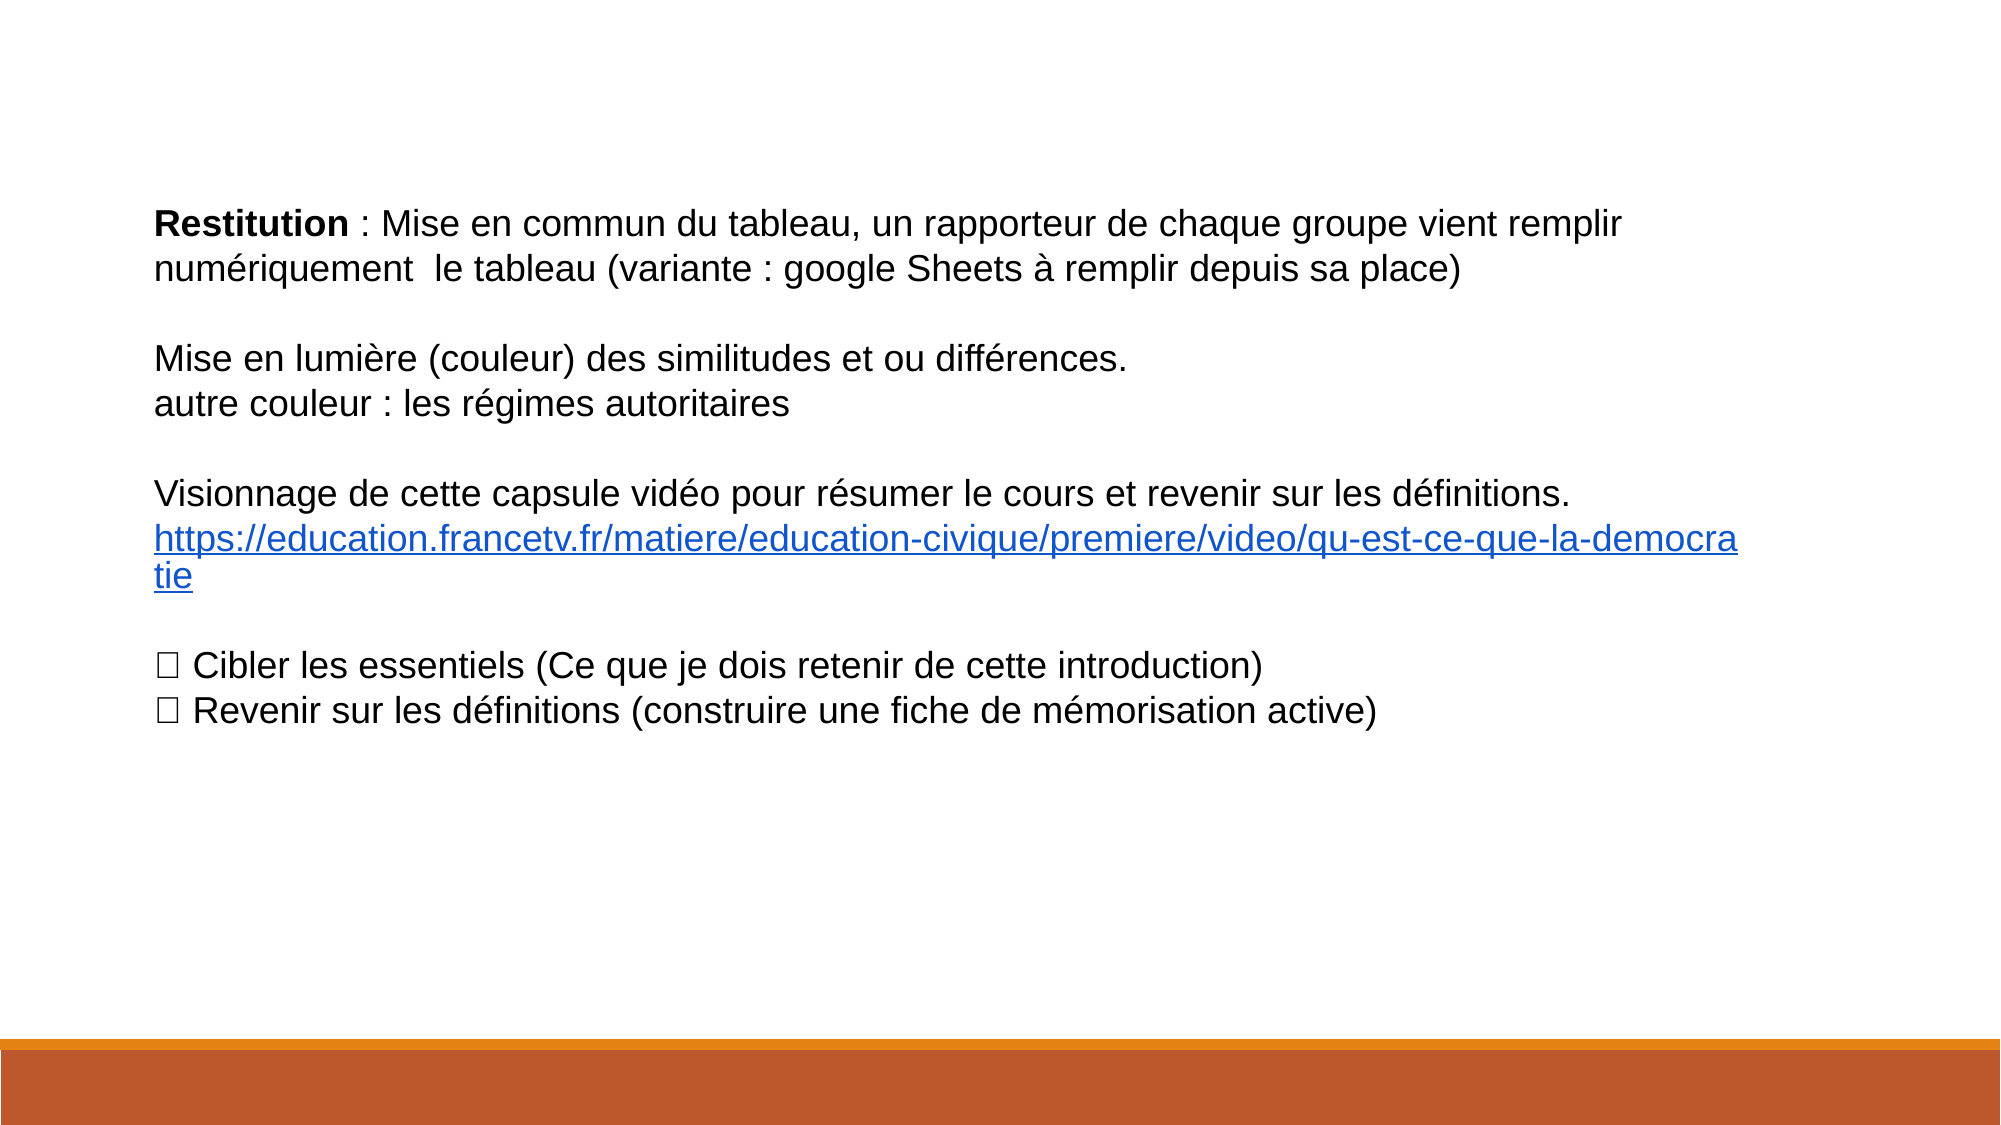

Restitution : Mise en commun du tableau, un rapporteur de chaque groupe vient remplir numériquement  le tableau (variante : google Sheets à remplir depuis sa place)
Mise en lumière (couleur) des similitudes et ou différences.
autre couleur : les régimes autoritaires
Visionnage de cette capsule vidéo pour résumer le cours et revenir sur les définitions.
https://education.francetv.fr/matiere/education-civique/premiere/video/qu-est-ce-que-la-democratie
 Cibler les essentiels (Ce que je dois retenir de cette introduction)
 Revenir sur les définitions (construire une fiche de mémorisation active)